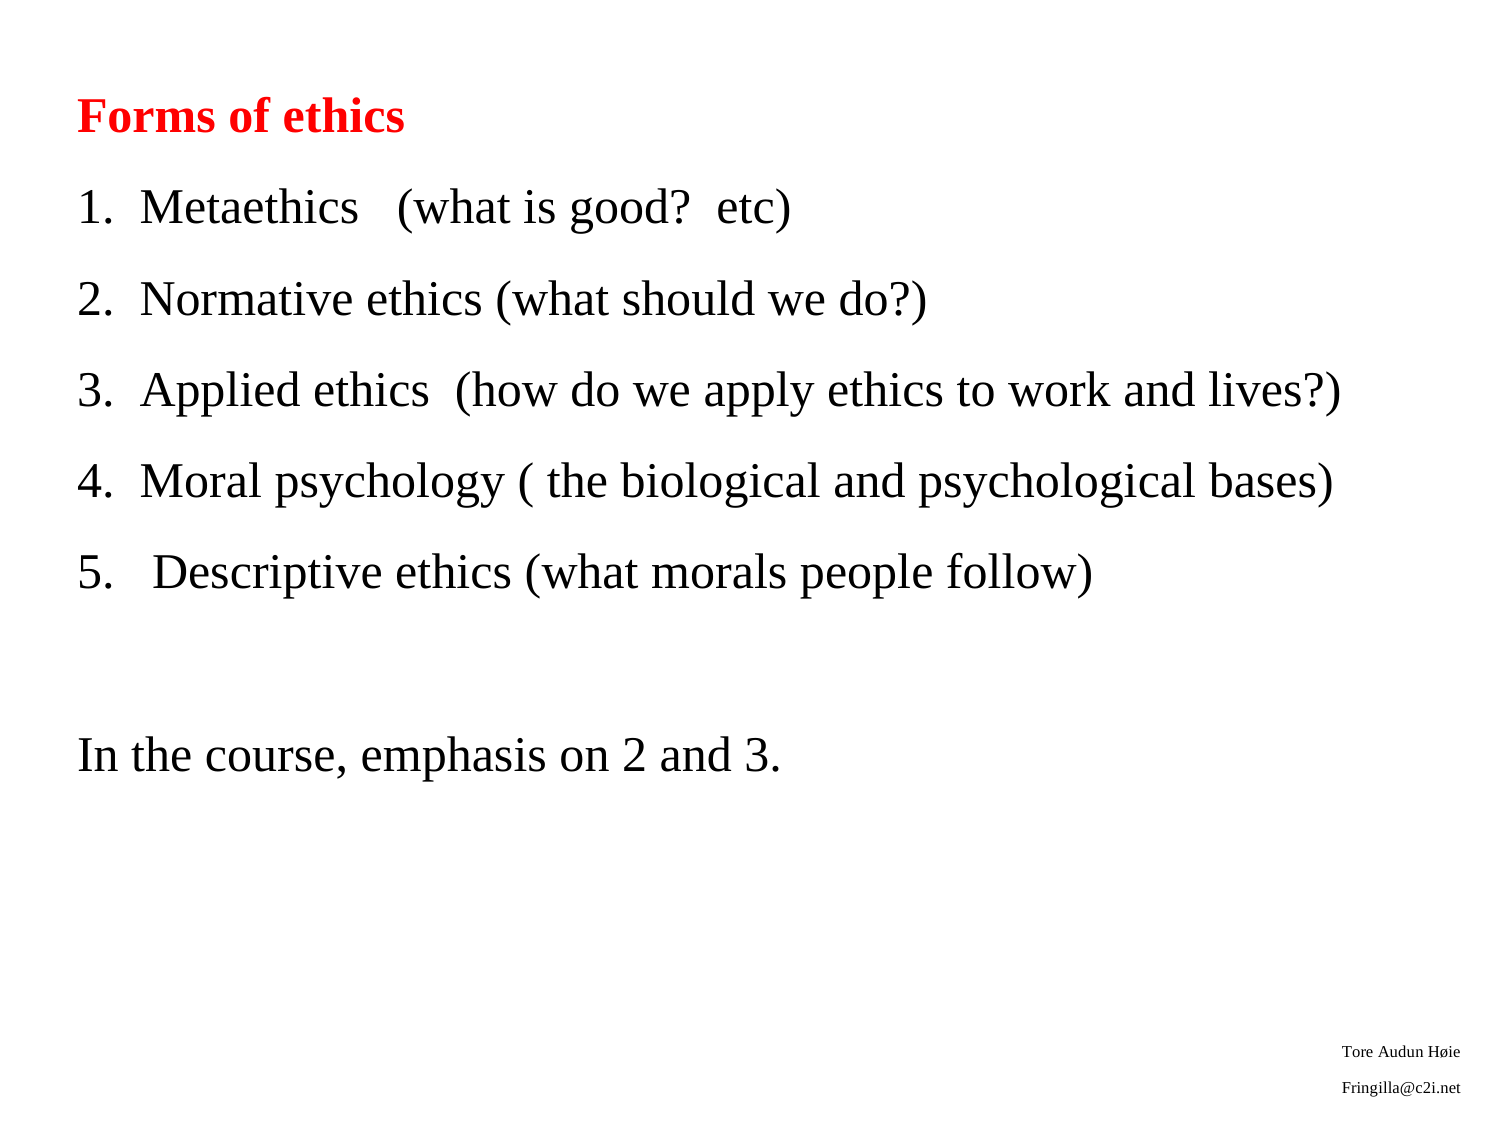

Forms of ethics
1. Metaethics (what is good? etc)
2. Normative ethics (what should we do?)
3. Applied ethics (how do we apply ethics to work and lives?)
4. Moral psychology ( the biological and psychological bases)
Descriptive ethics (what morals people follow)
In the course, emphasis on 2 and 3.
Tore Audun Høie
Fringilla@c2i.net